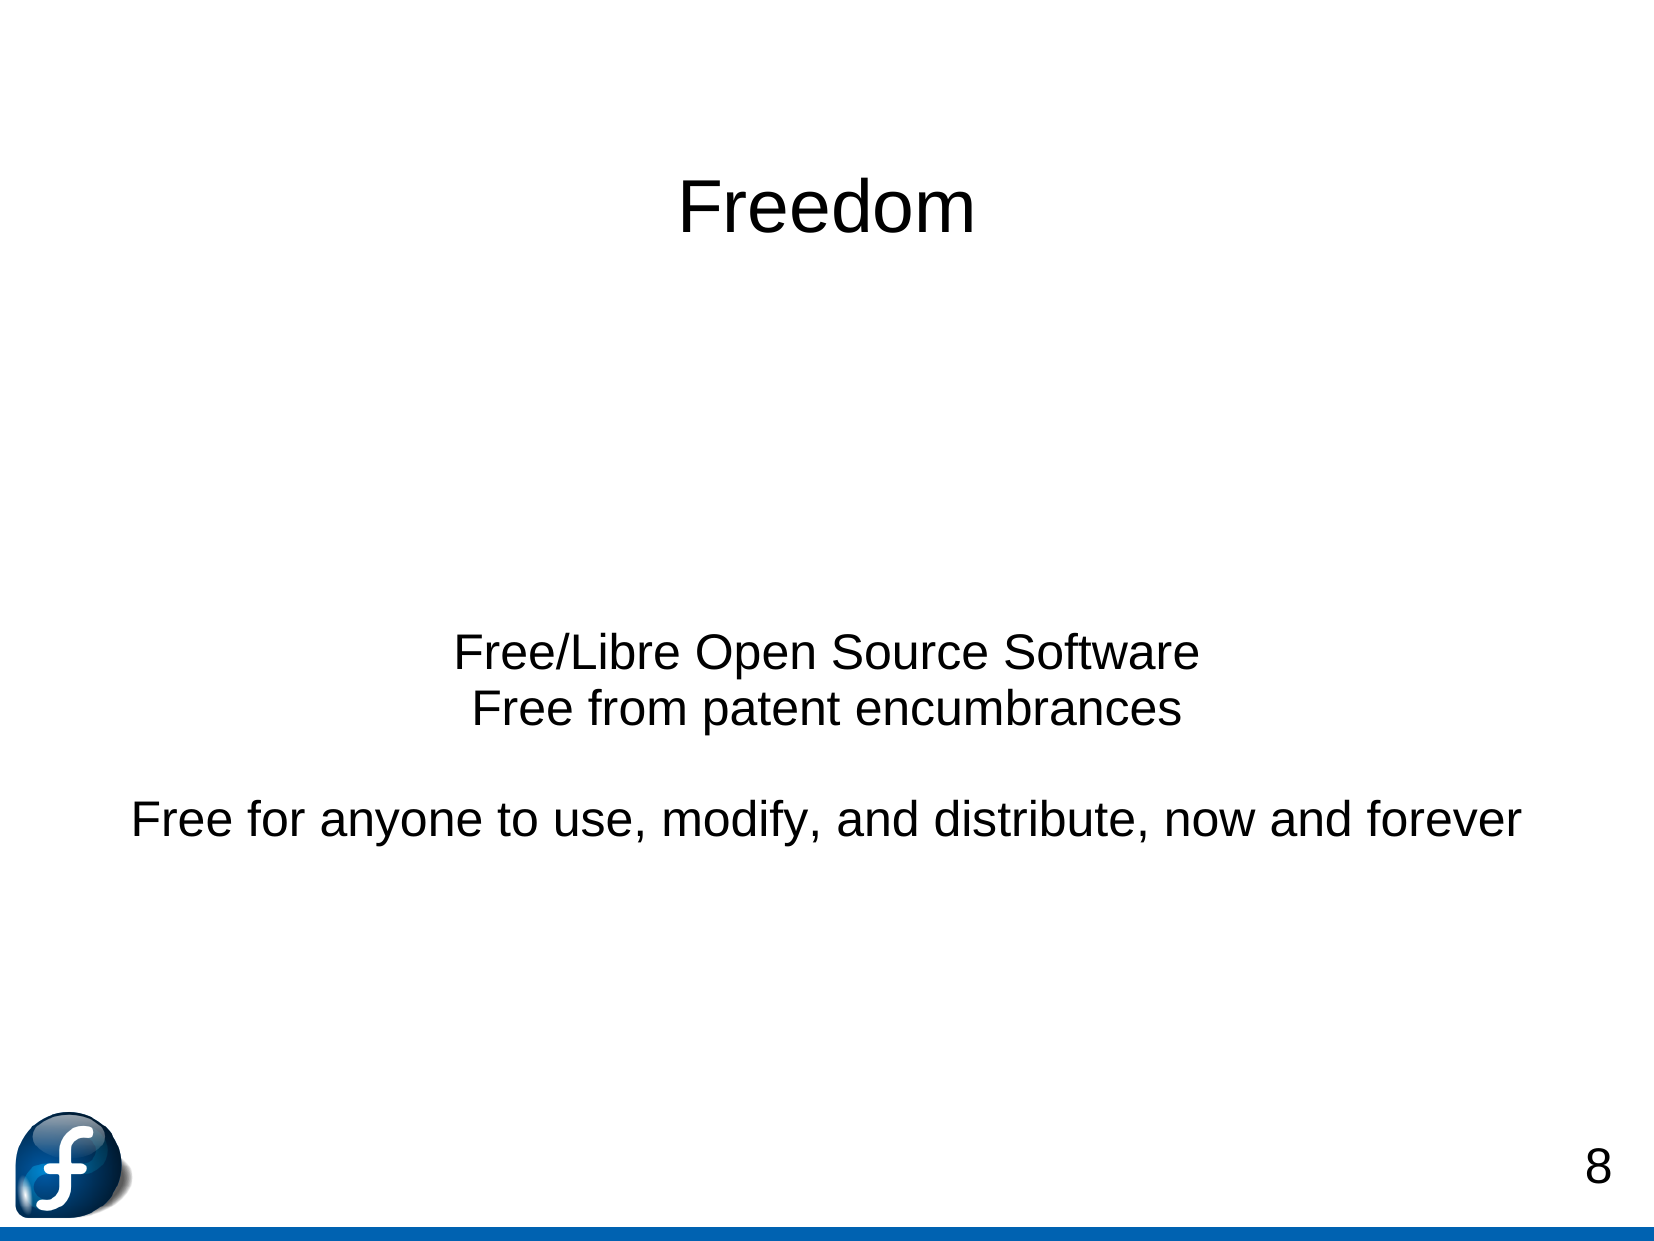

# Freedom
Free/Libre Open Source Software
Free from patent encumbrances
Free for anyone to use, modify, and distribute, now and forever